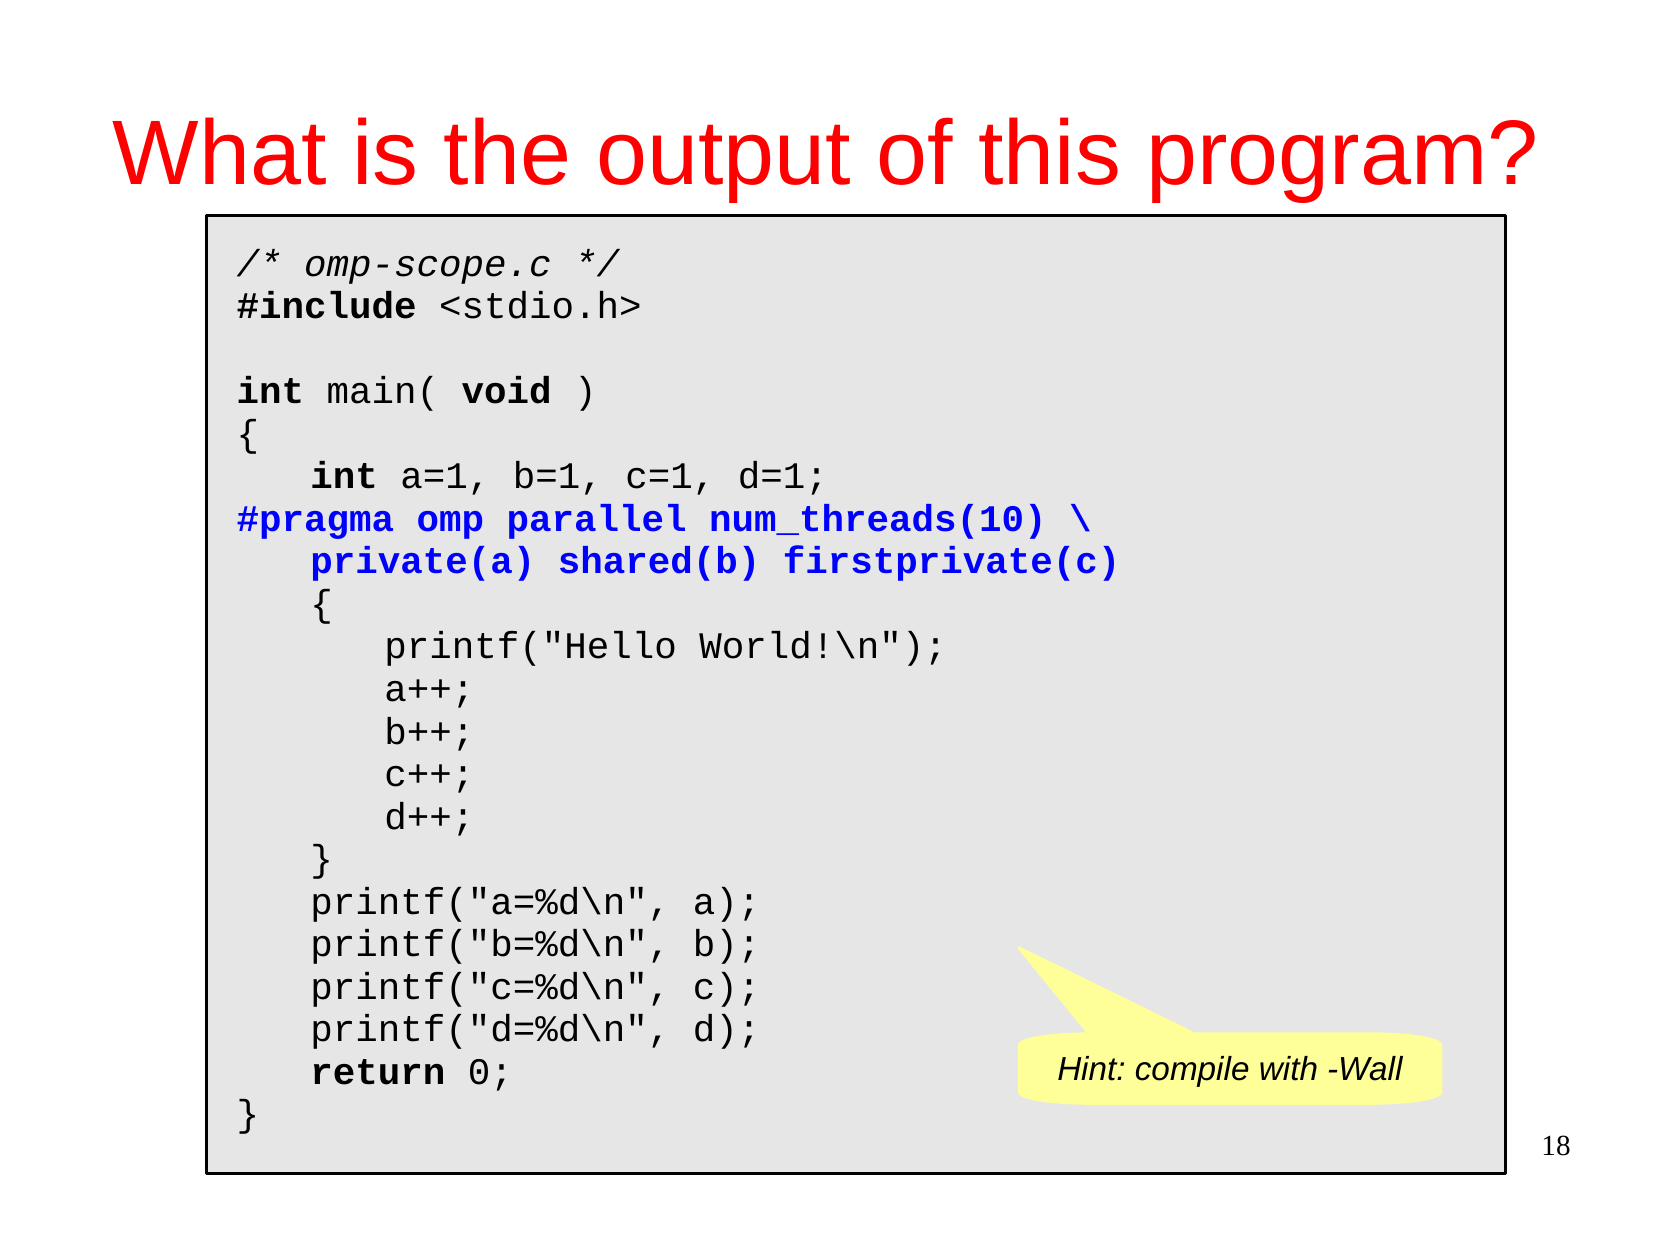

# What is the output of this program?
/* omp-scope.c */
#include <stdio.h>
int main( void )
{
	int a=1, b=1, c=1, d=1;
#pragma omp parallel num_threads(10) \
	private(a) shared(b) firstprivate(c)
	{
		printf("Hello World!\n");
		a++;
		b++;
		c++;
		d++;
	}
	printf("a=%d\n", a);
	printf("b=%d\n", b);
	printf("c=%d\n", c);
	printf("d=%d\n", d);
	return 0;
}
Hint: compile with -Wall
OpenMP Programming
18